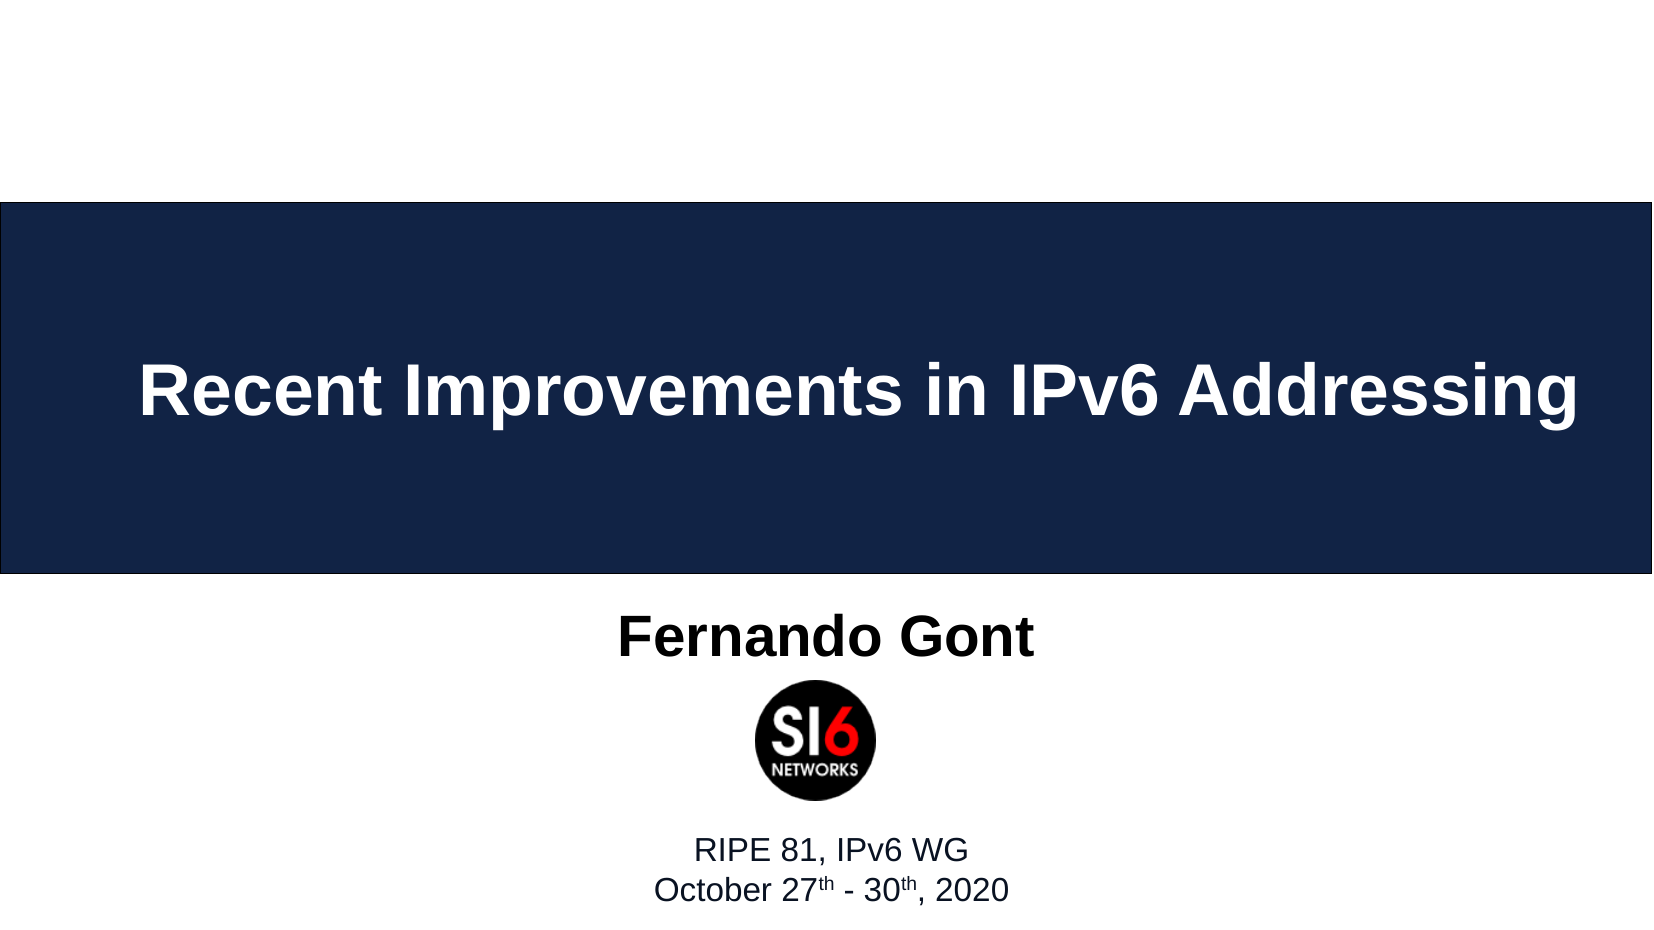

# Recent Improvements in IPv6 Addressing
RIPE 81, IPv6 WG
October 27th - 30th, 2020